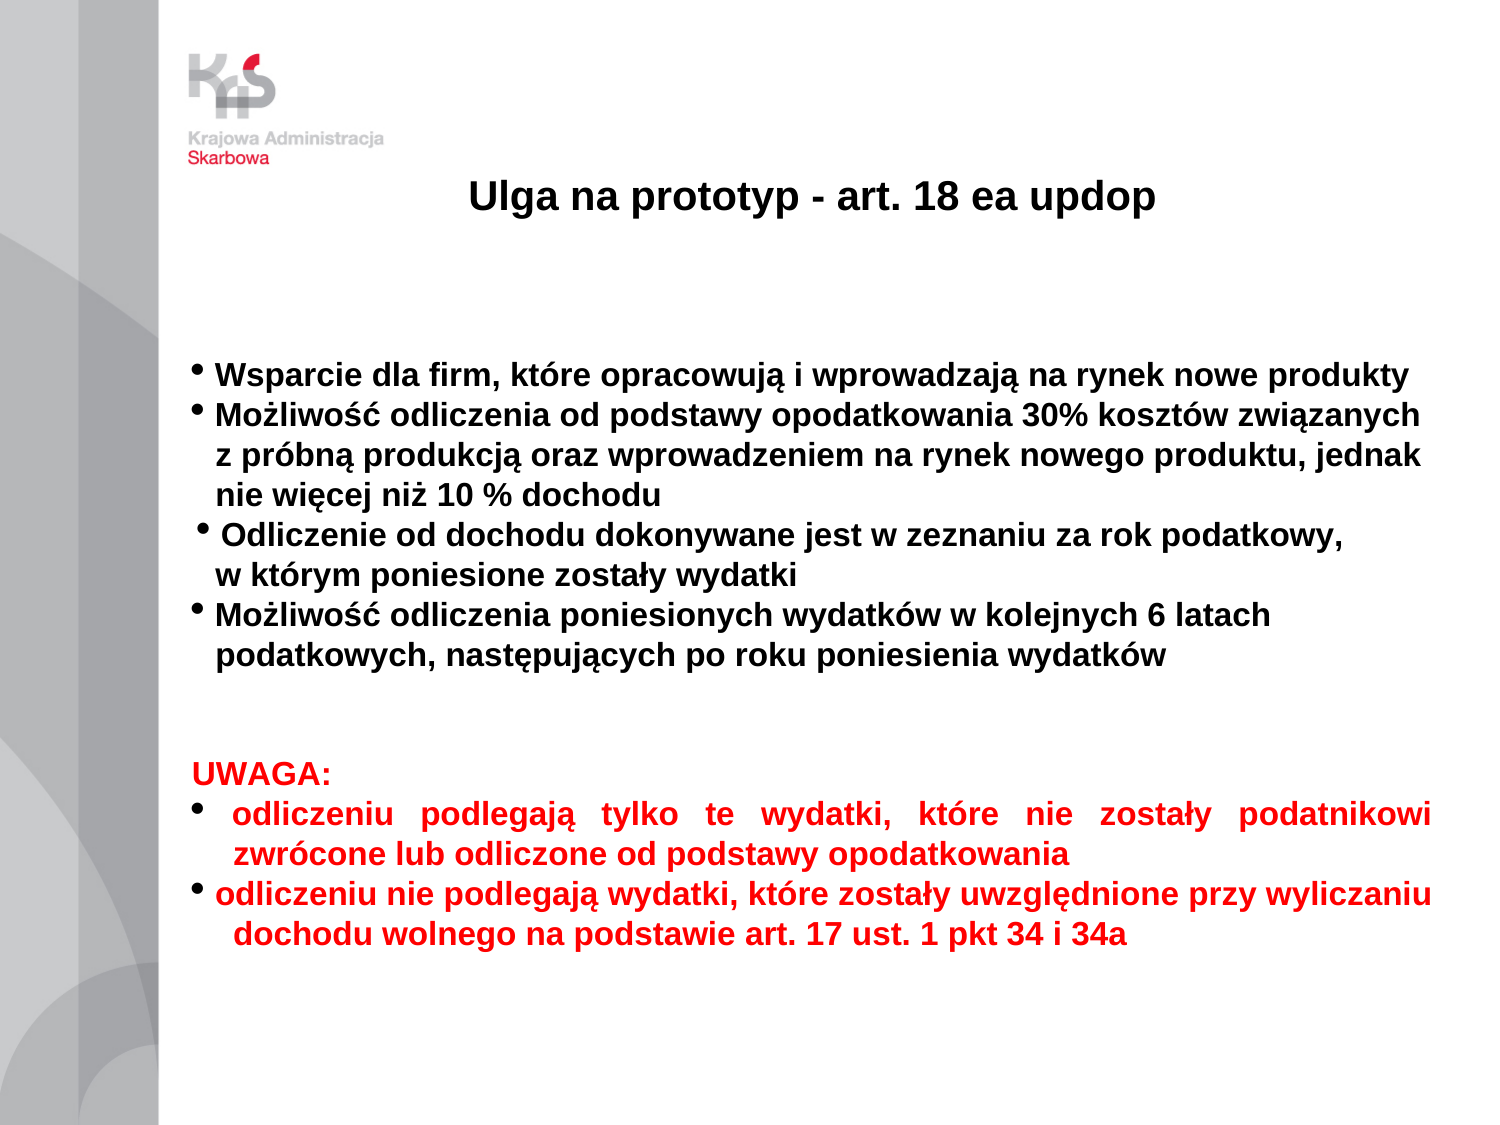

Ulga na prototyp - art. 18 ea updop
 Wsparcie dla firm, które opracowują i wprowadzają na rynek nowe produkty
 Możliwość odliczenia od podstawy opodatkowania 30% kosztów związanych z próbną produkcją oraz wprowadzeniem na rynek nowego produktu, jednak nie więcej niż 10 % dochodu
 Odliczenie od dochodu dokonywane jest w zeznaniu za rok podatkowy, w którym poniesione zostały wydatki
 Możliwość odliczenia poniesionych wydatków w kolejnych 6 latach podatkowych, następujących po roku poniesienia wydatków
UWAGA:
 odliczeniu podlegają tylko te wydatki, które nie zostały podatnikowi zwrócone lub odliczone od podstawy opodatkowania
 odliczeniu nie podlegają wydatki, które zostały uwzględnione przy wyliczaniu dochodu wolnego na podstawie art. 17 ust. 1 pkt 34 i 34a